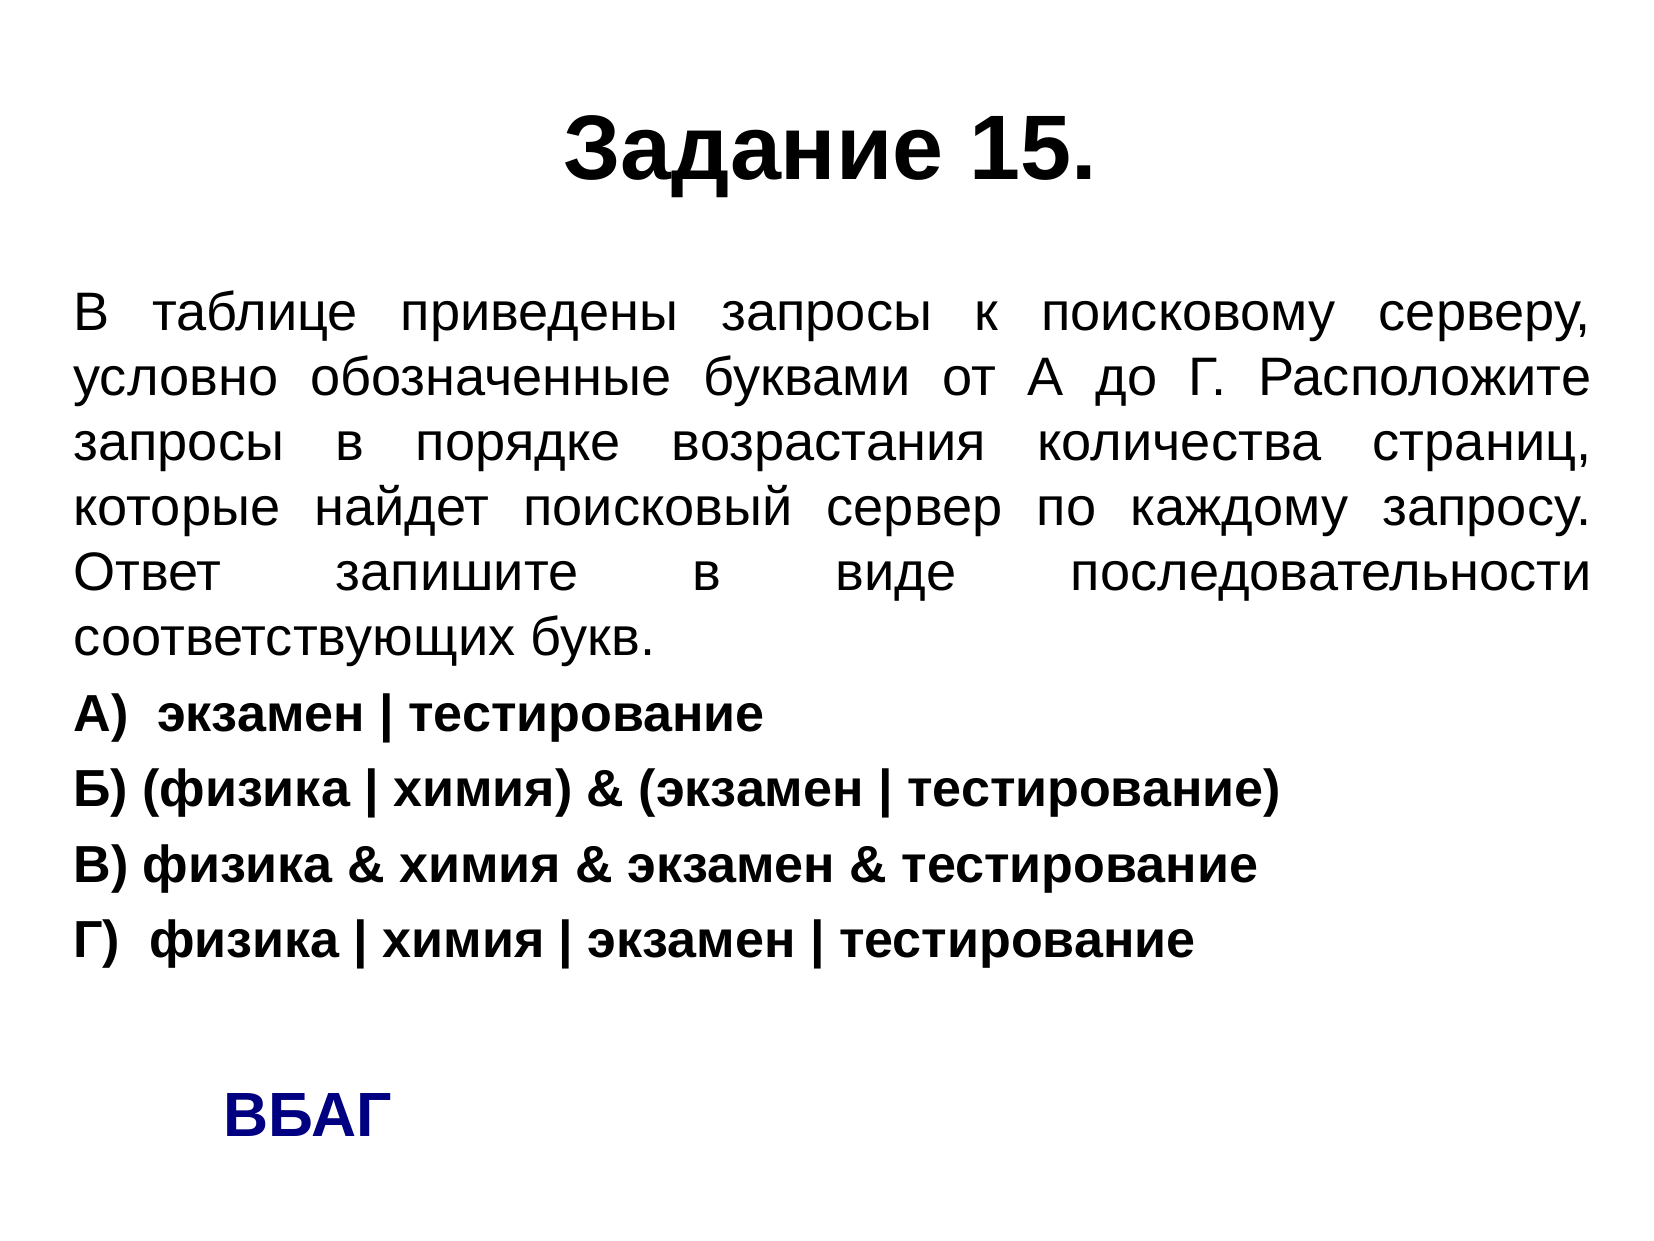

# Задание 15.
В таблице приведены запросы к поисковому серверу, условно обозначенные буквами от А до Г. Расположите запросы в порядке возрастания количества страниц, которые найдет поисковый сервер по каждому запросу. Ответ запишите в виде последовательности соответствующих букв.
А) экзамен | тестирование
Б) (физика | химия) & (экзамен | тестирование)
В) физика & химия & экзамен & тестирование
Г) физика | химия | экзамен | тестирование
	ВБАГ